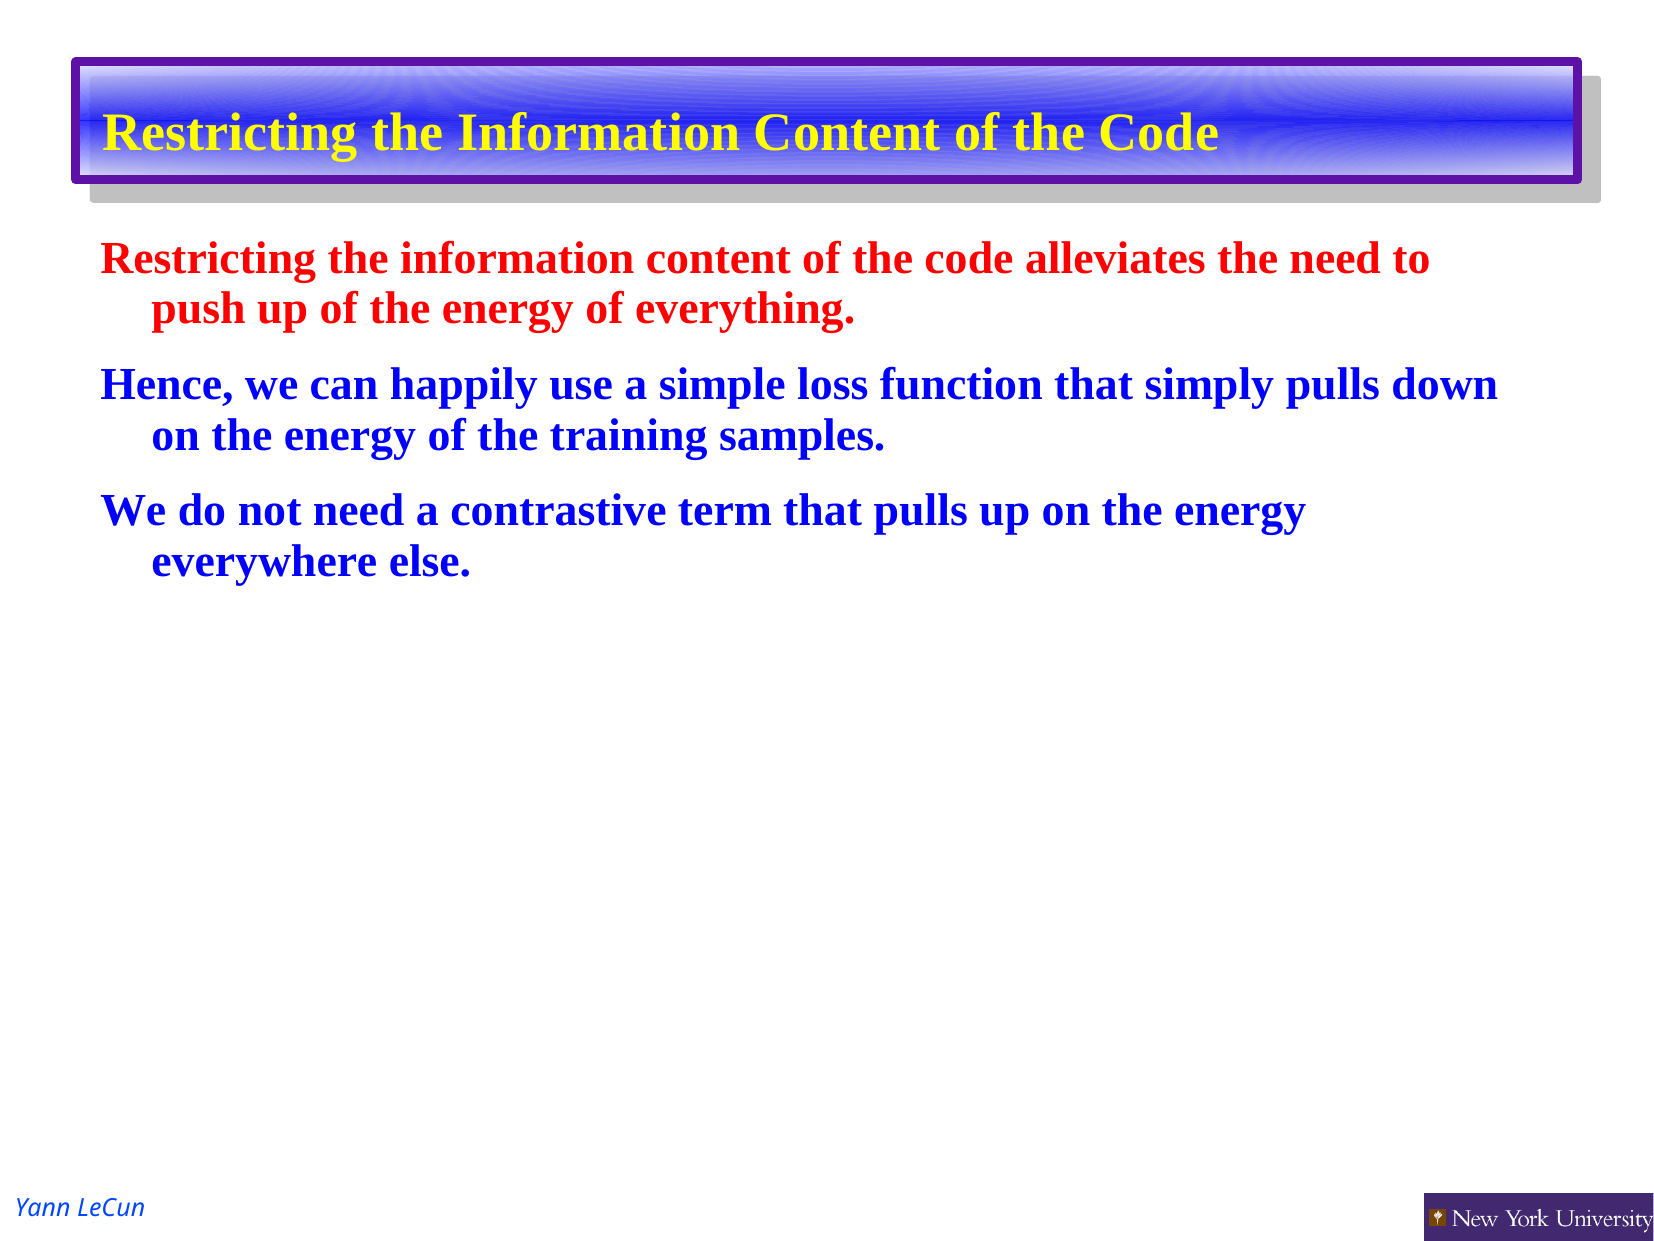

# Restricting the Information Content of the Code
Restricting the information content of the code alleviates the need to push up of the energy of everything.
Hence, we can happily use a simple loss function that simply pulls down on the energy of the training samples.
We do not need a contrastive term that pulls up on the energy everywhere else.